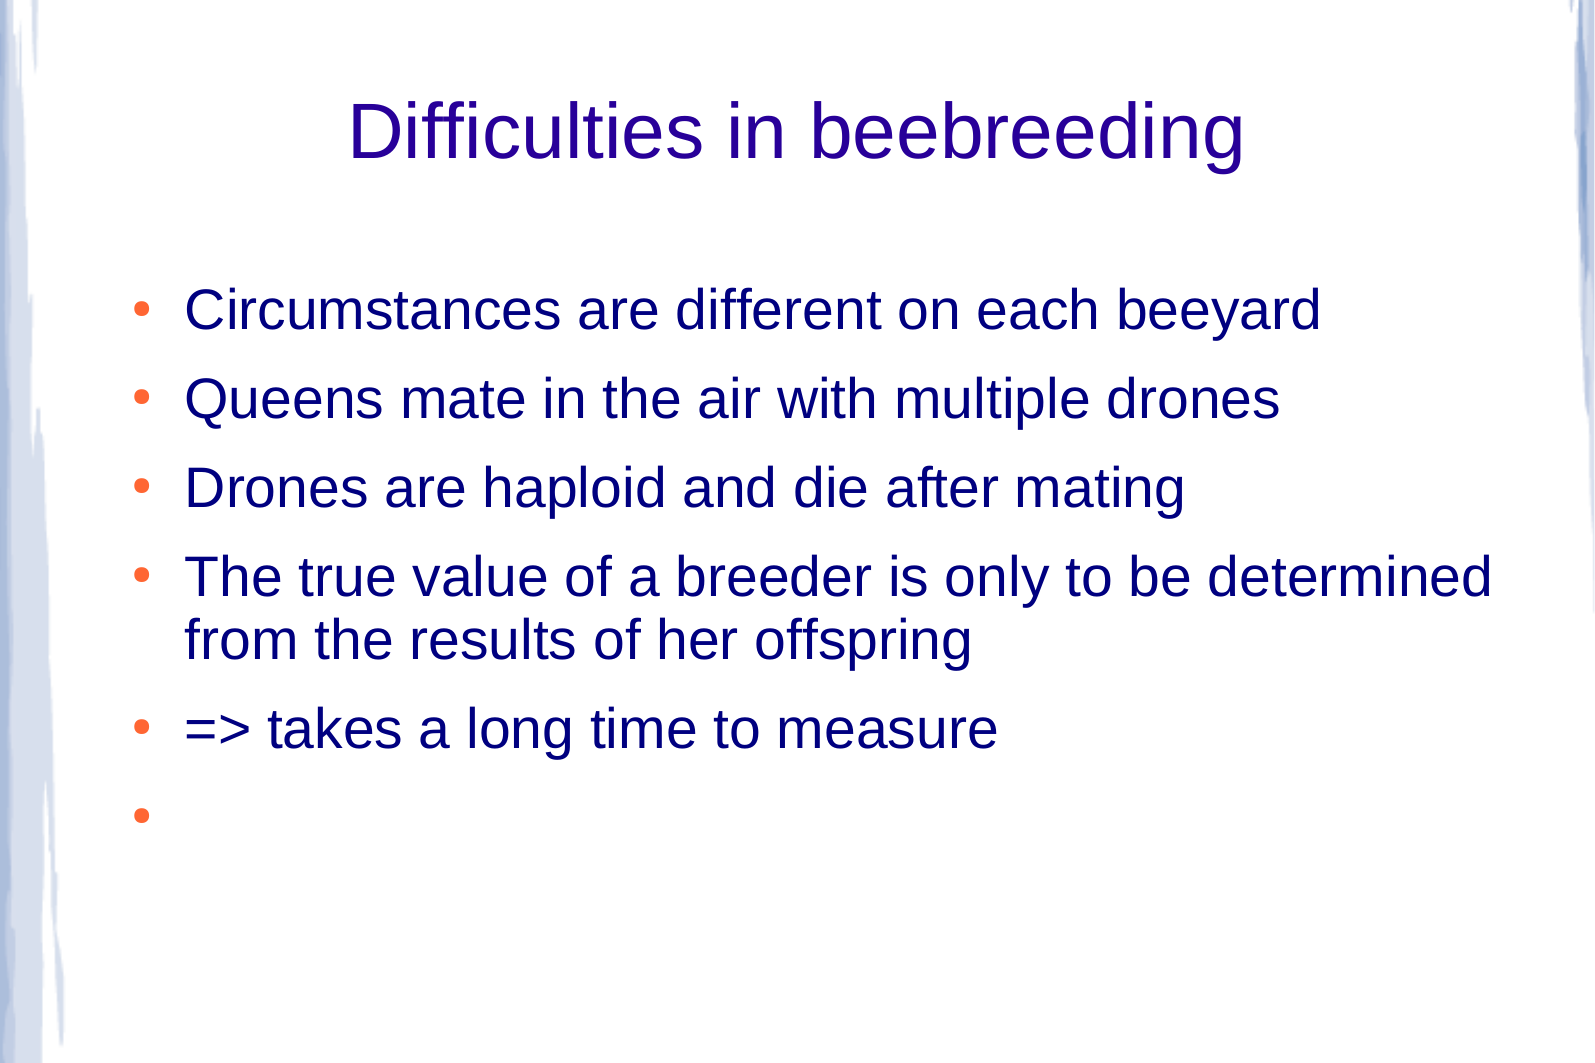

# Difficulties in beebreeding
Circumstances are different on each beeyard
Queens mate in the air with multiple drones
Drones are haploid and die after mating
The true value of a breeder is only to be determined from the results of her offspring
=> takes a long time to measure